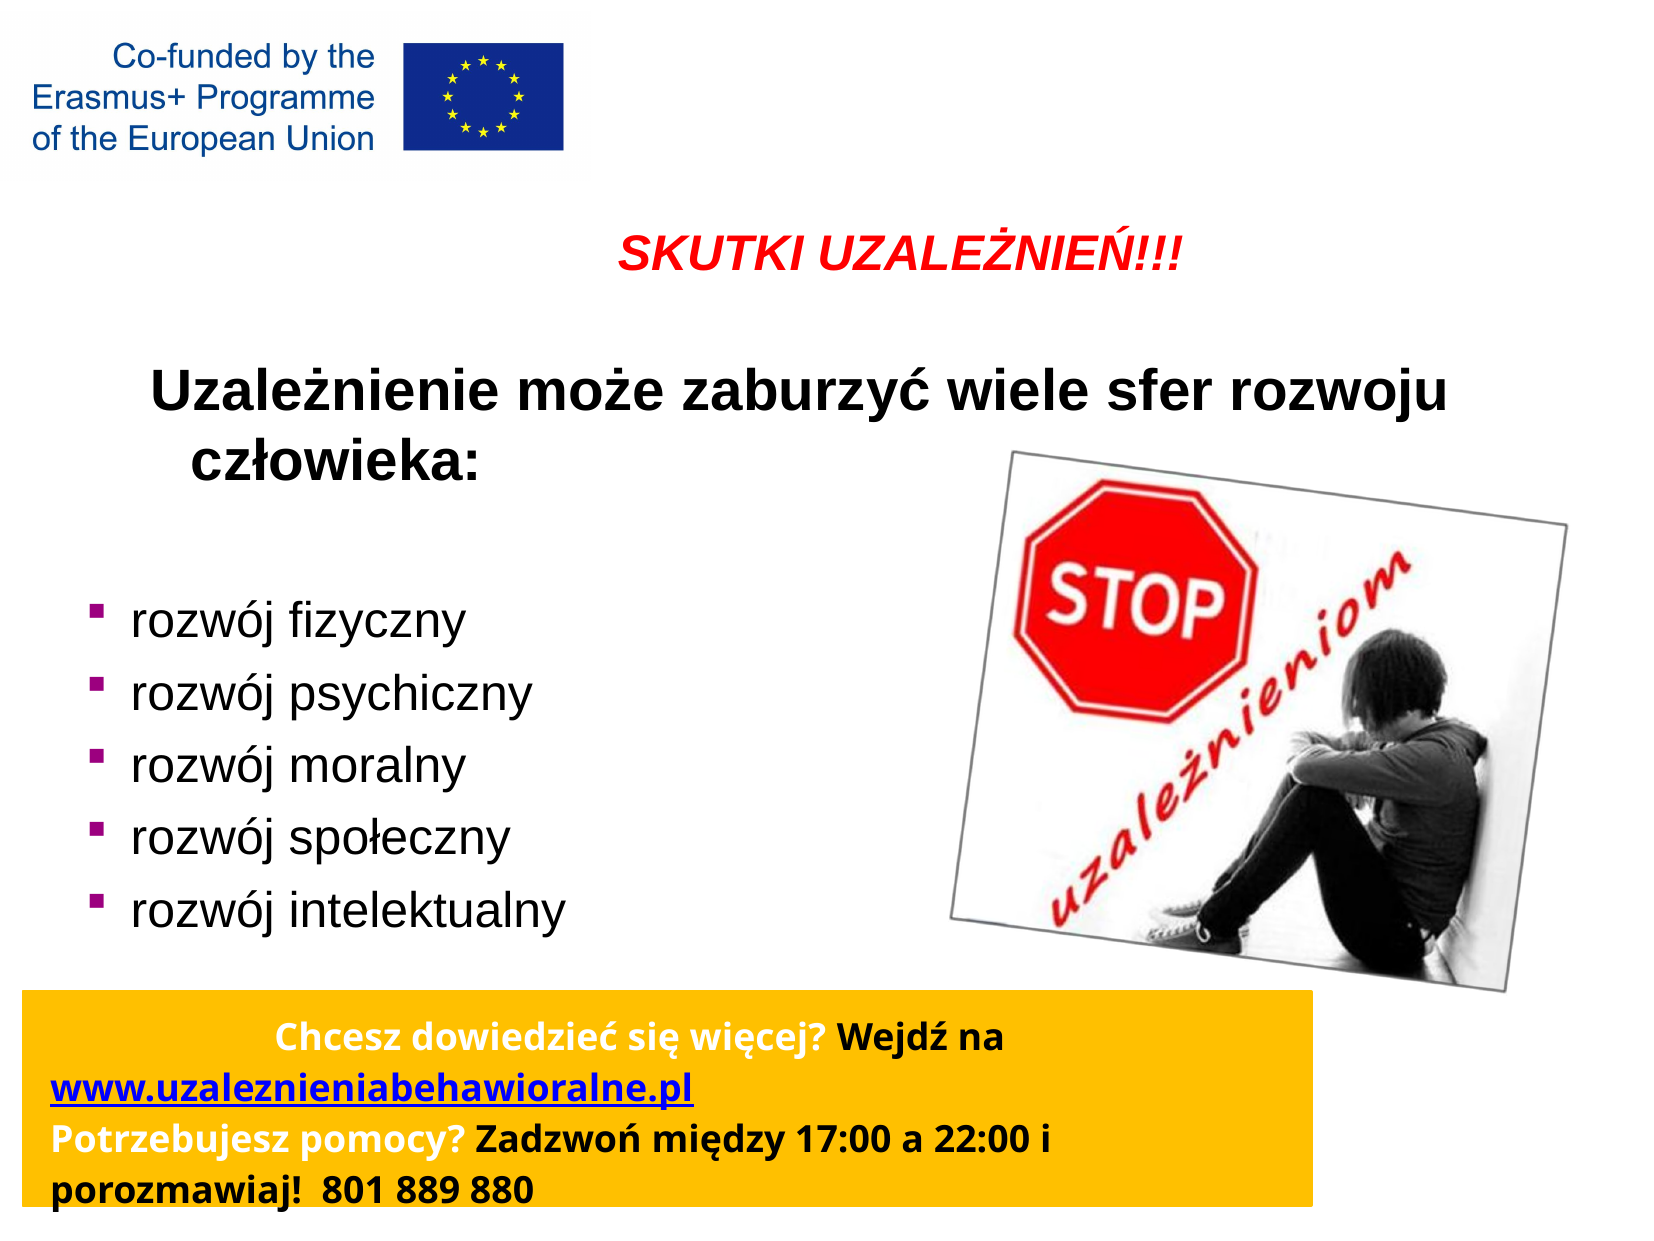

# SKUTKI UZALEŻNIEŃ!!!
Uzależnienie może zaburzyć wiele sfer rozwoju człowieka:
rozwój fizyczny
rozwój psychiczny
rozwój moralny
rozwój społeczny
rozwój intelektualny
 Chcesz dowiedzieć się więcej? Wejdź na www.uzaleznieniabehawioralne.pl
Potrzebujesz pomocy? Zadzwoń między 17:00 a 22:00 i porozmawiaj! 801 889 880